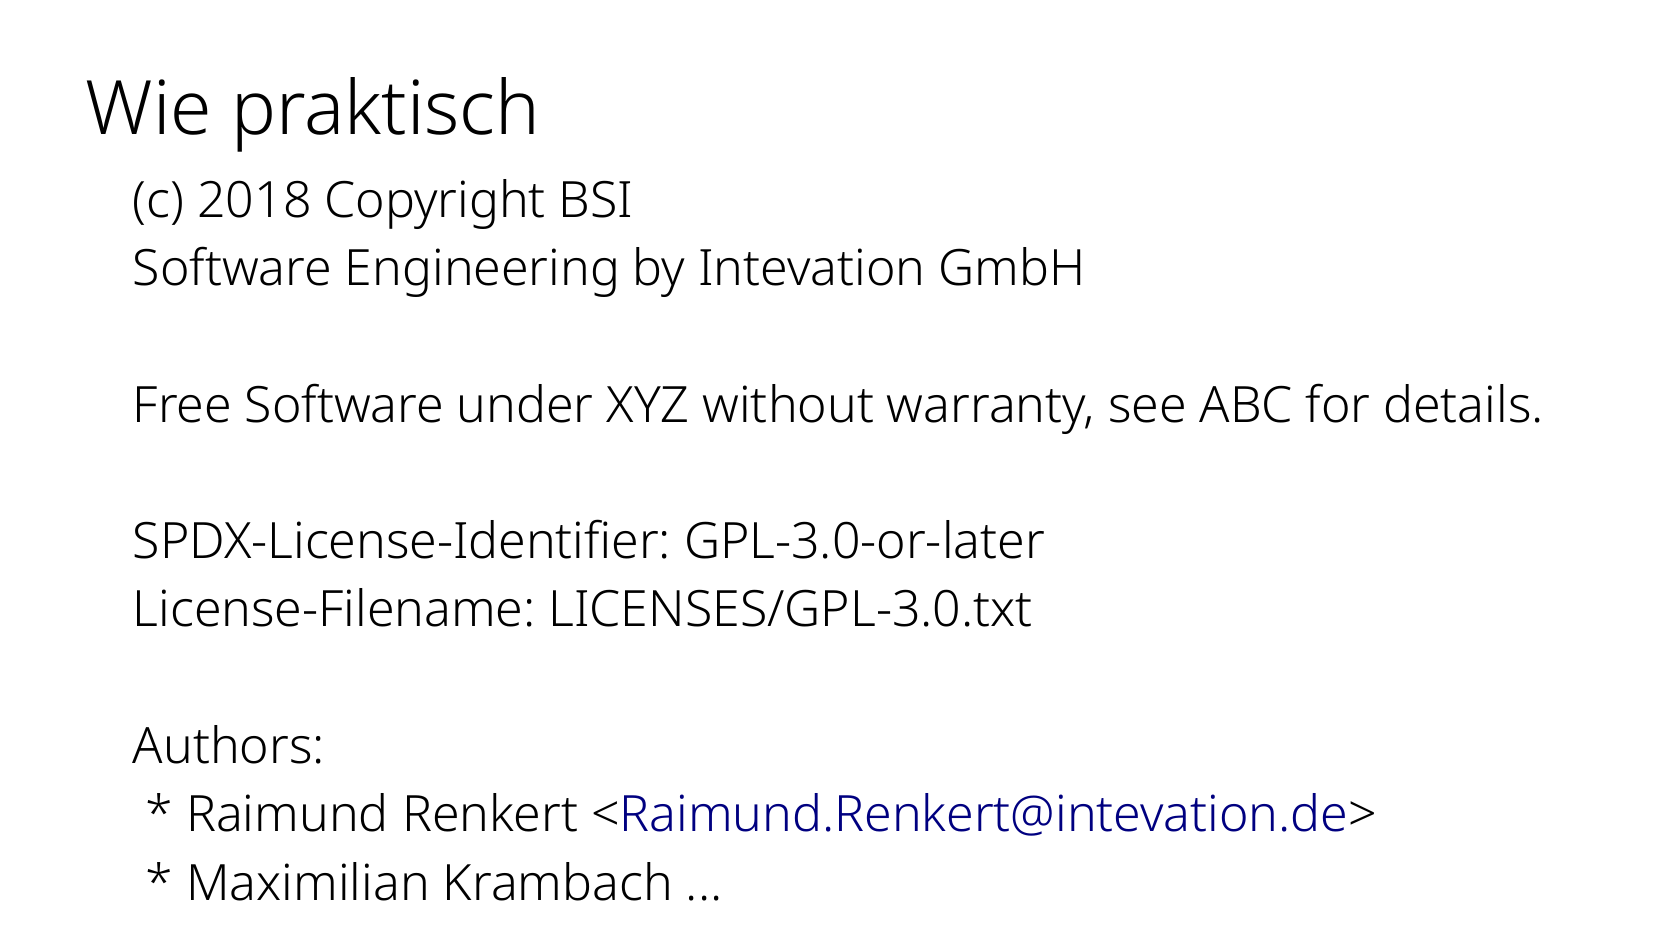

Wie praktisch
(c) 2018 Copyright BSI
Software Engineering by Intevation GmbH
Free Software under XYZ without warranty, see ABC for details.
SPDX-License-Identifier: GPL-3.0-or-later
License-Filename: LICENSES/GPL-3.0.txt
Authors:
 * Raimund Renkert <Raimund.Renkert@intevation.de>
 * Maximilian Krambach ...